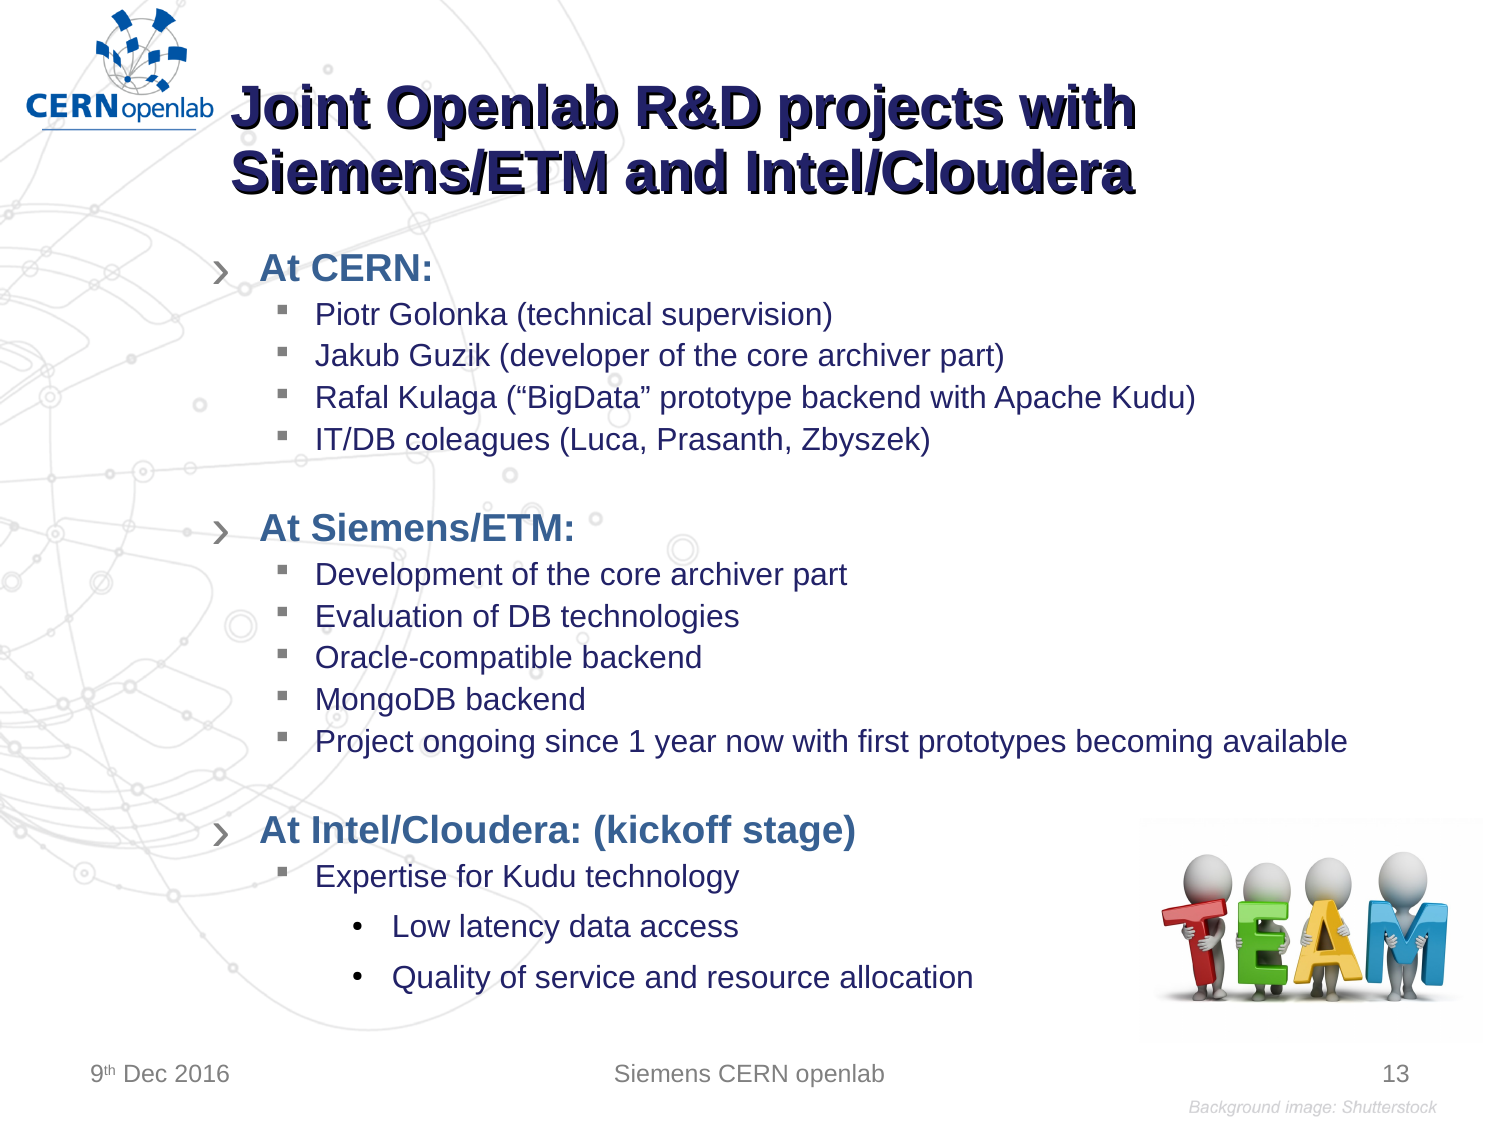

# Joint Openlab R&D projects with Siemens/ETM and Intel/Cloudera
At CERN:
Piotr Golonka (technical supervision)
Jakub Guzik (developer of the core archiver part)
Rafal Kulaga (“BigData” prototype backend with Apache Kudu)
IT/DB coleagues (Luca, Prasanth, Zbyszek)
At Siemens/ETM:
Development of the core archiver part
Evaluation of DB technologies
Oracle-compatible backend
MongoDB backend
Project ongoing since 1 year now with first prototypes becoming available
At Intel/Cloudera: (kickoff stage)
Expertise for Kudu technology
Low latency data access
Quality of service and resource allocation
9th Dec 2016
Siemens CERN openlab